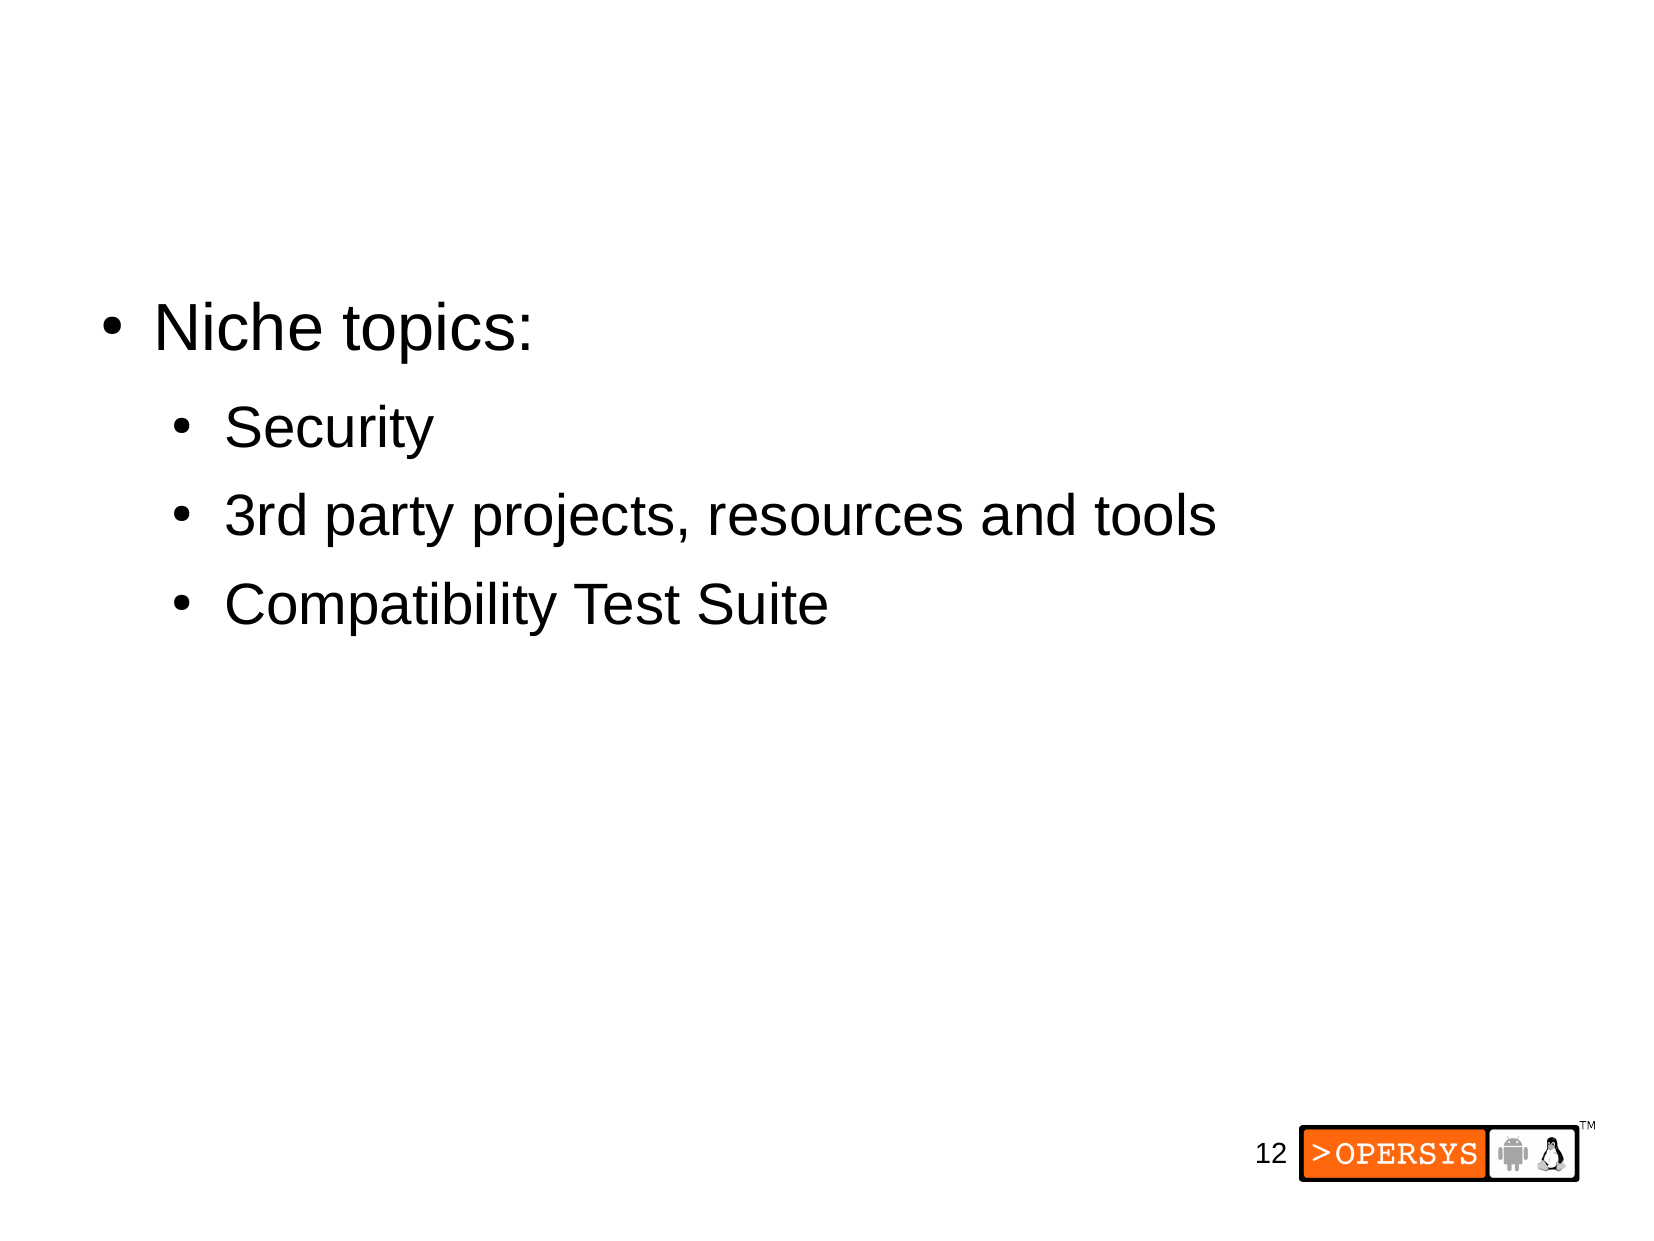

# Niche topics:
Security
3rd party projects, resources and tools
Compatibility Test Suite